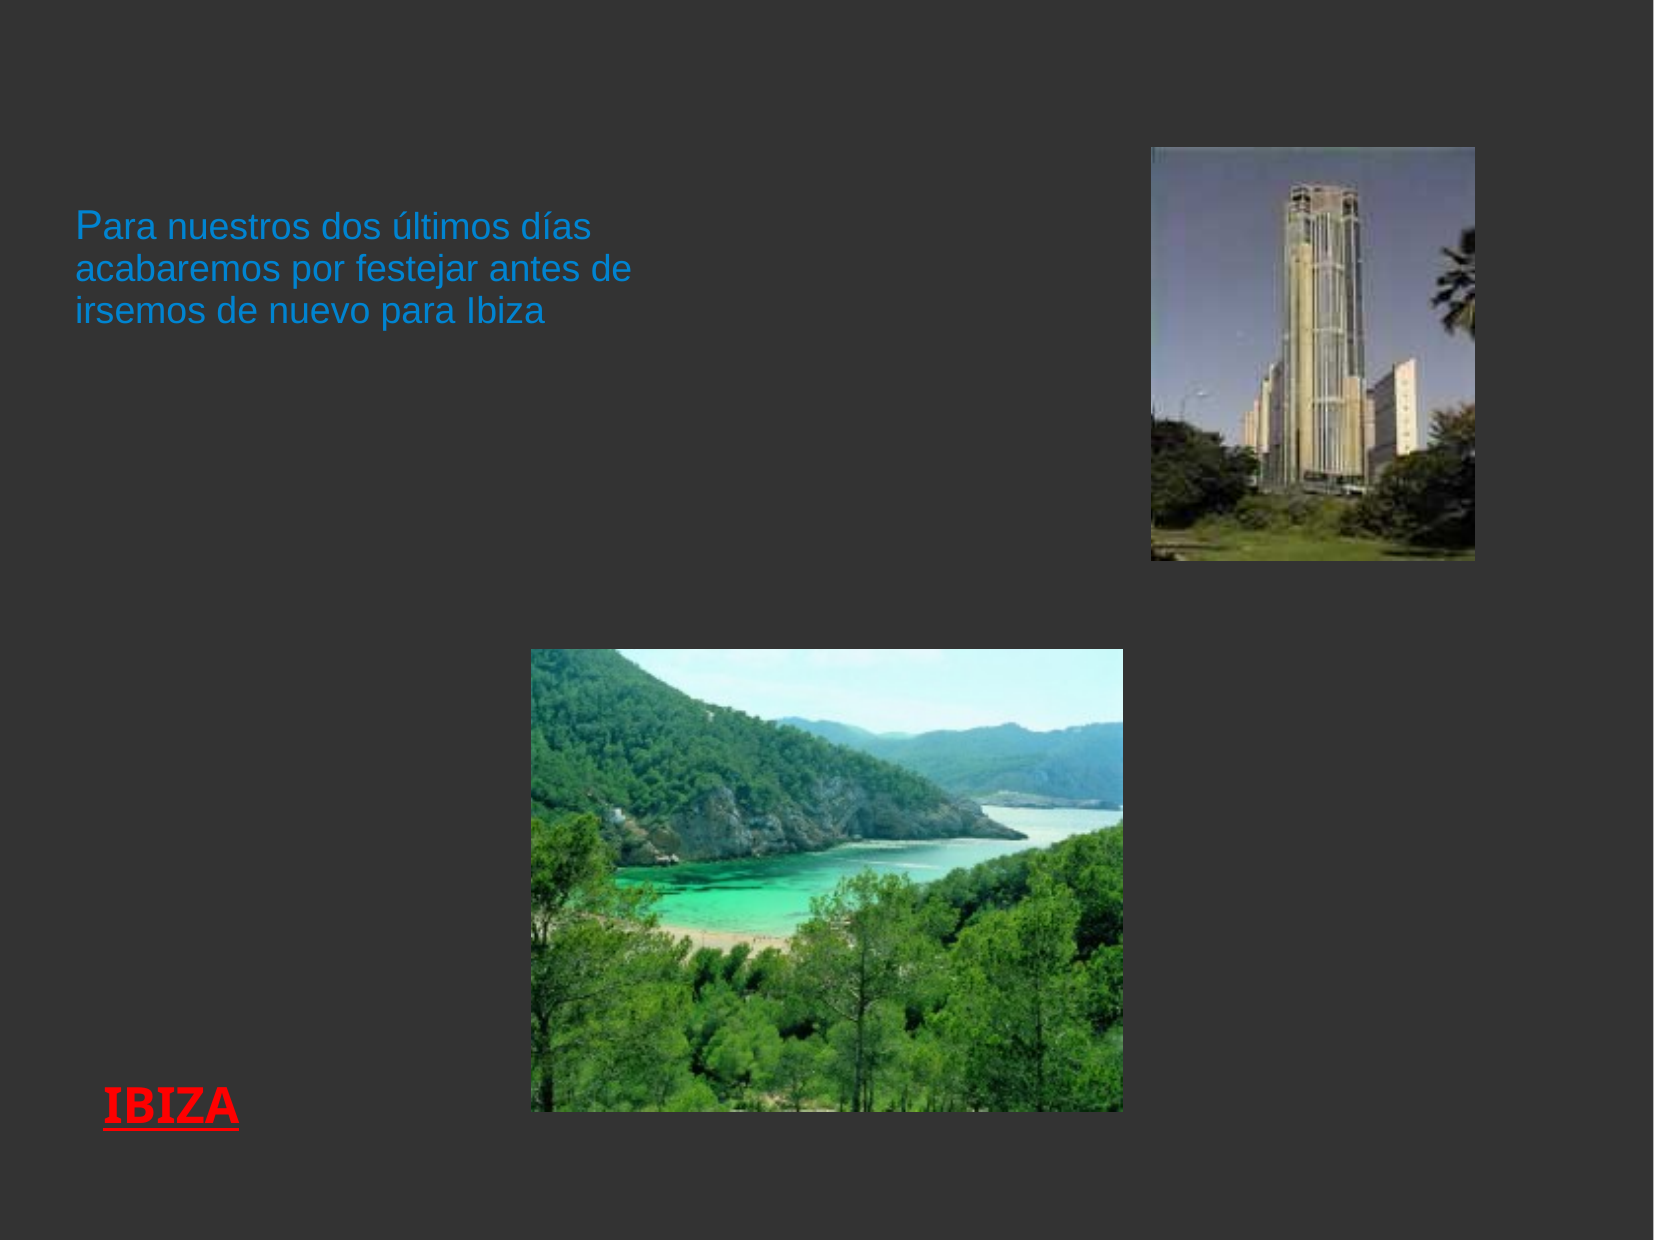

Para nuestros dos últimos días acabaremos por festejar antes de irsemos de nuevo para Ibiza
IBIZA